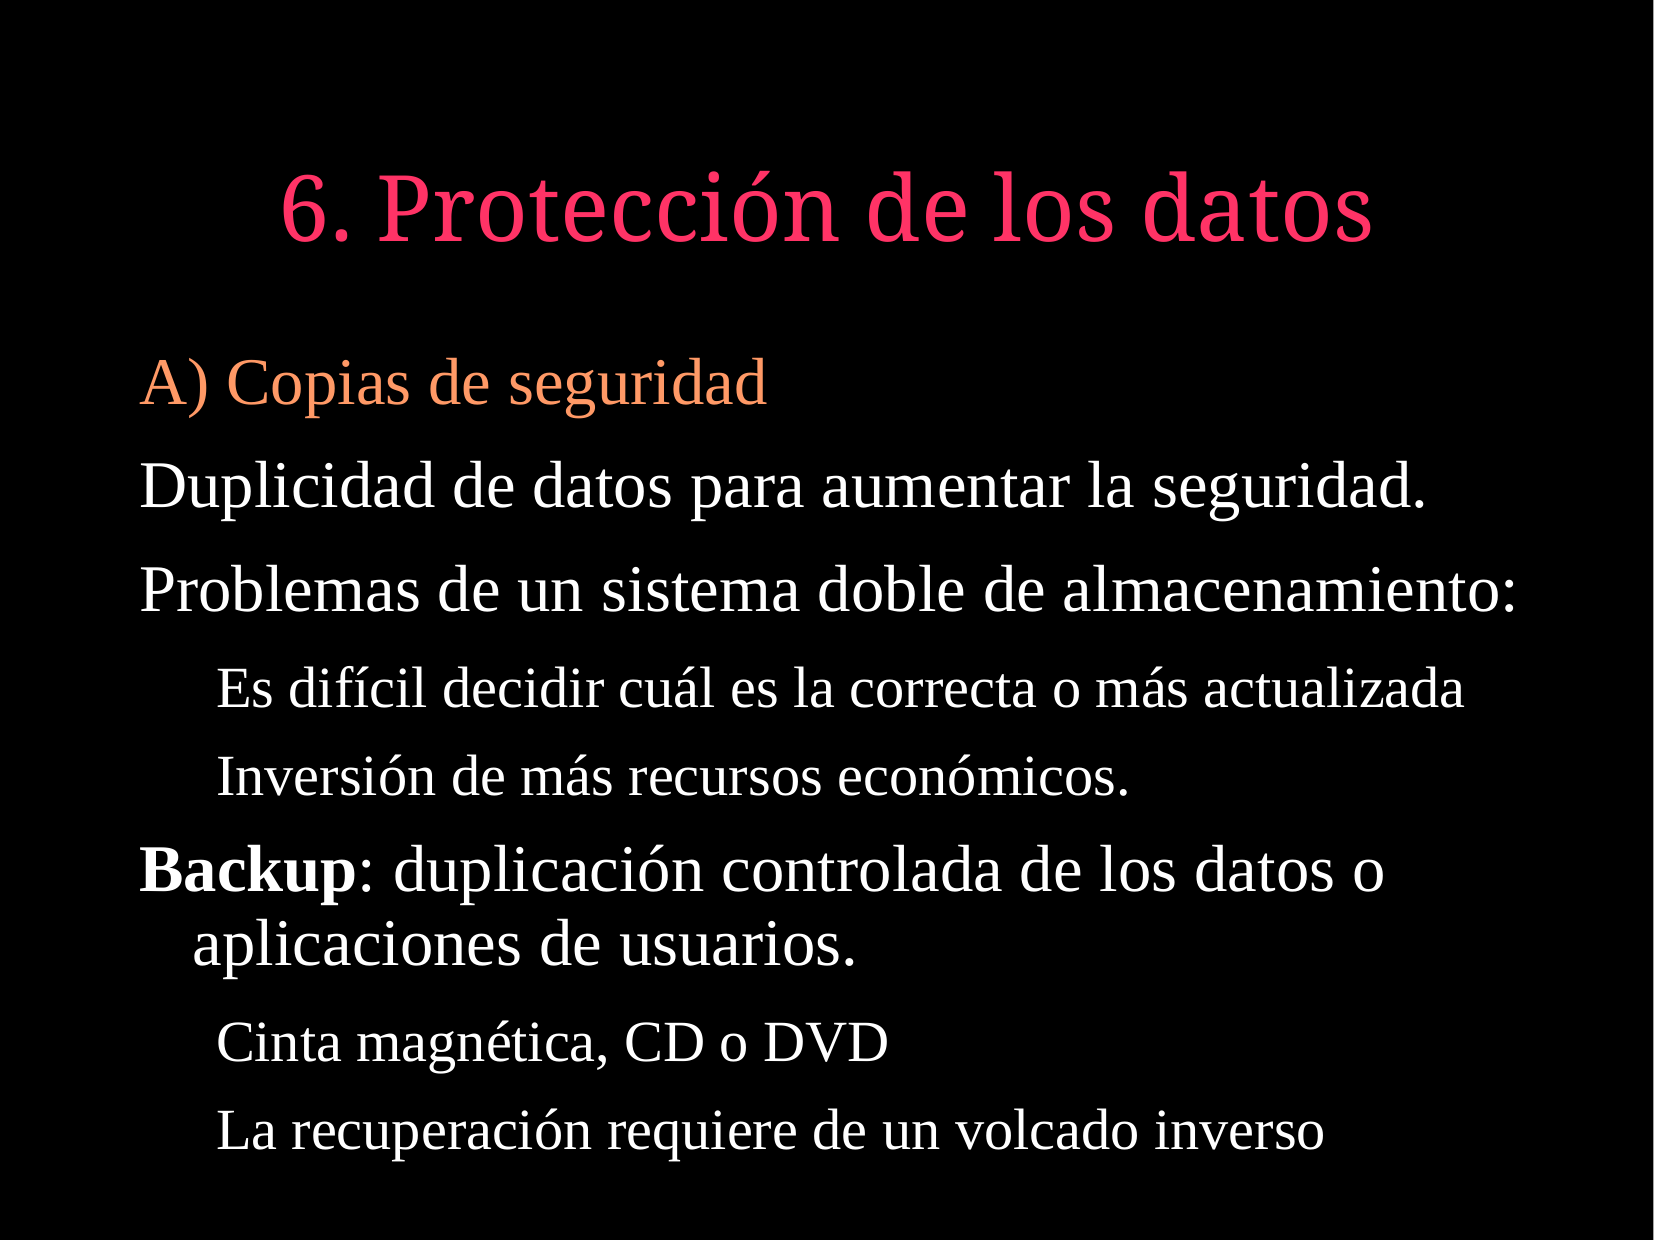

# 6. Protección de los datos
A) Copias de seguridad
Duplicidad de datos para aumentar la seguridad.
Problemas de un sistema doble de almacenamiento:
Es difícil decidir cuál es la correcta o más actualizada
Inversión de más recursos económicos.
Backup: duplicación controlada de los datos o aplicaciones de usuarios.
Cinta magnética, CD o DVD
La recuperación requiere de un volcado inverso